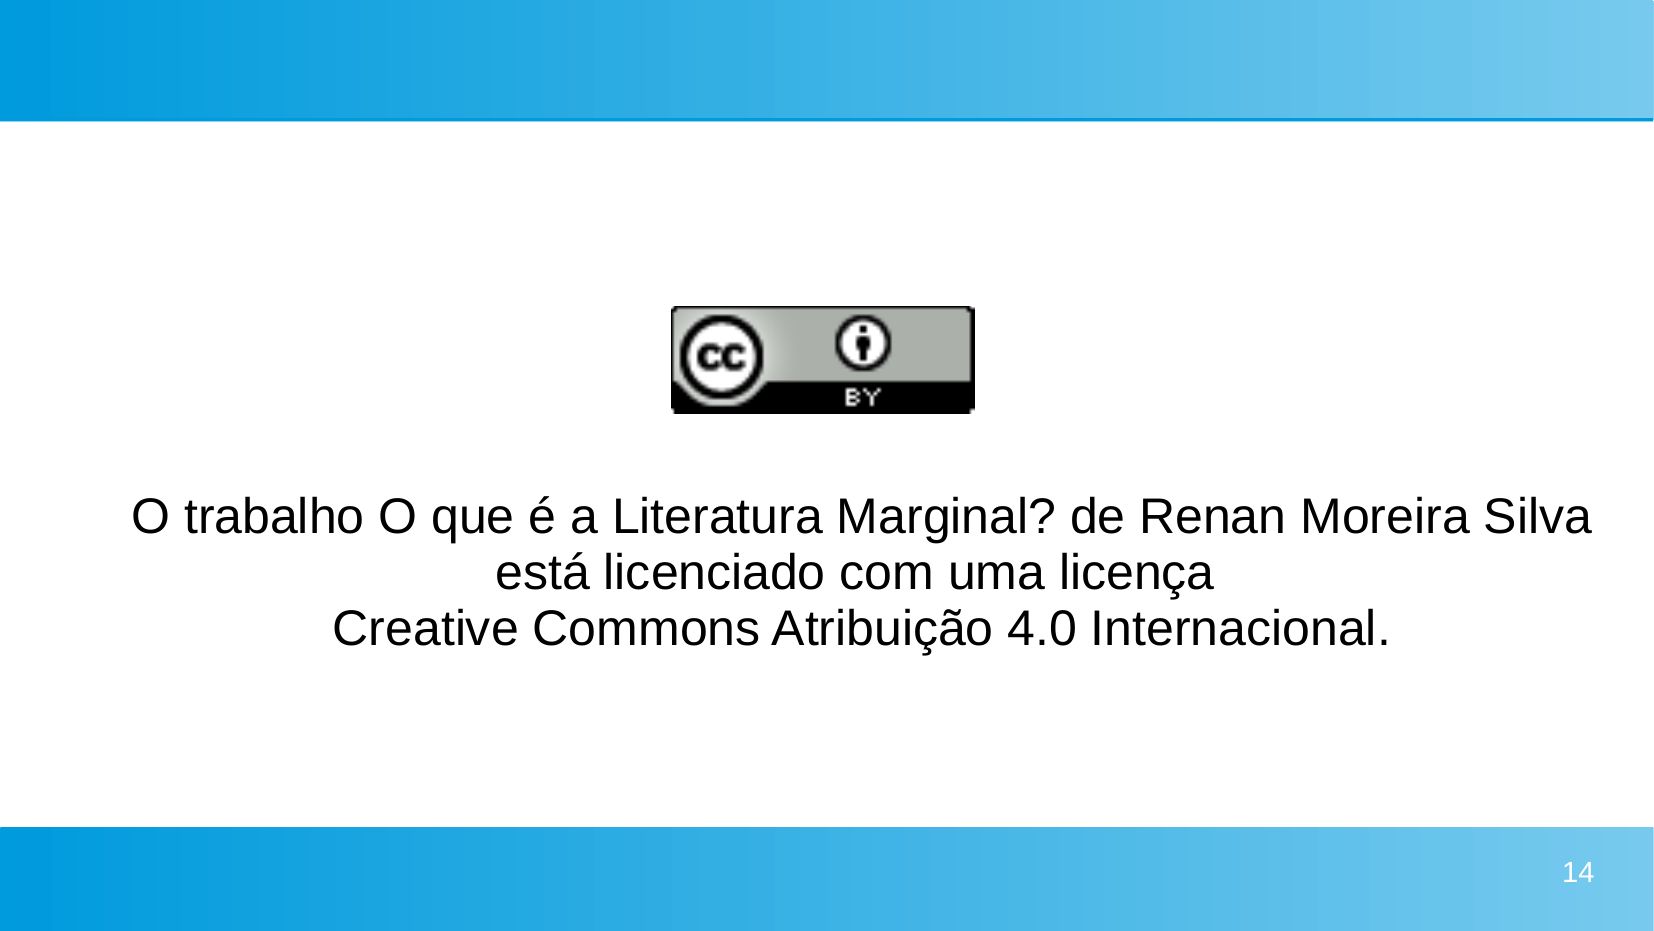

# O trabalho O que é a Literatura Marginal? de Renan Moreira Silva está licenciado com uma licença Creative Commons Atribuição 4.0 Internacional.
14